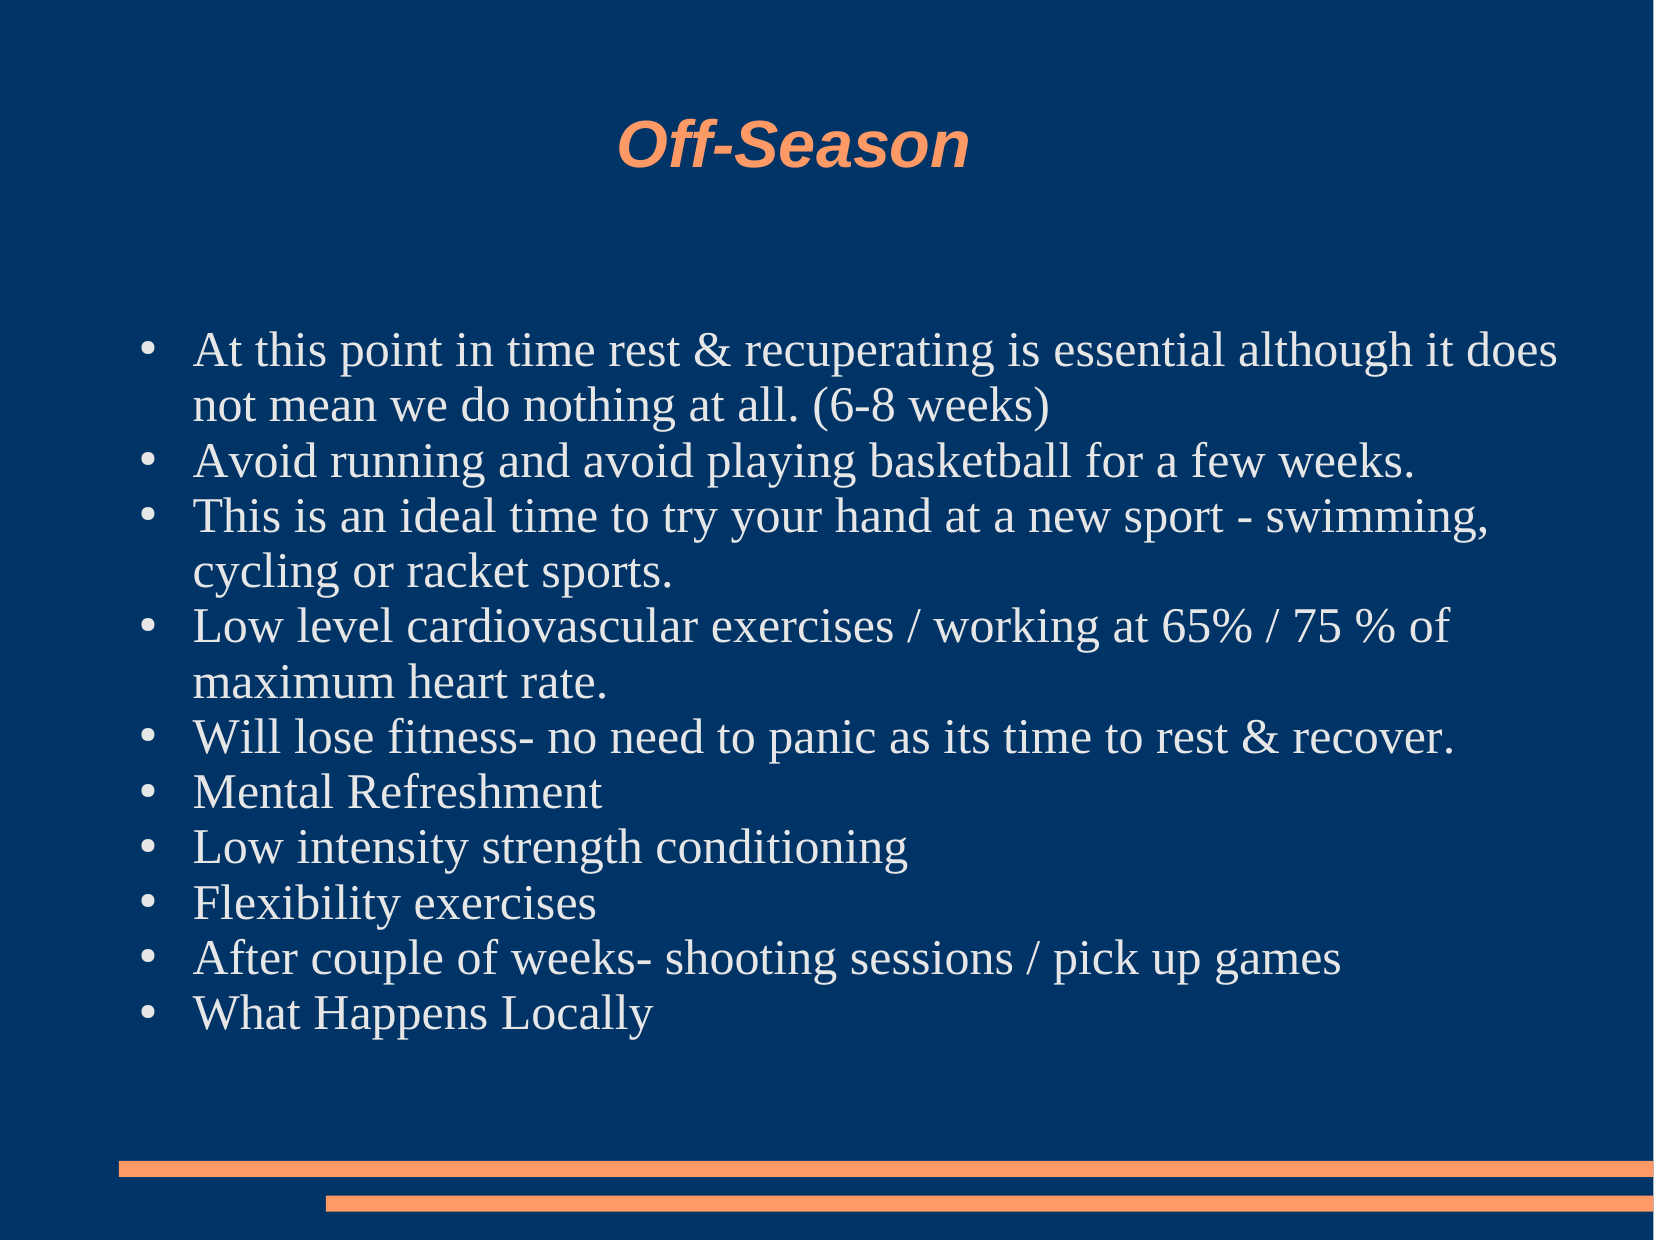

# Off-Season
At this point in time rest & recuperating is essential although it does not mean we do nothing at all. (6-8 weeks)
Avoid running and avoid playing basketball for a few weeks.
This is an ideal time to try your hand at a new sport - swimming, cycling or racket sports.
Low level cardiovascular exercises / working at 65% / 75 % of maximum heart rate.
Will lose fitness- no need to panic as its time to rest & recover.
Mental Refreshment
Low intensity strength conditioning
Flexibility exercises
After couple of weeks- shooting sessions / pick up games
What Happens Locally